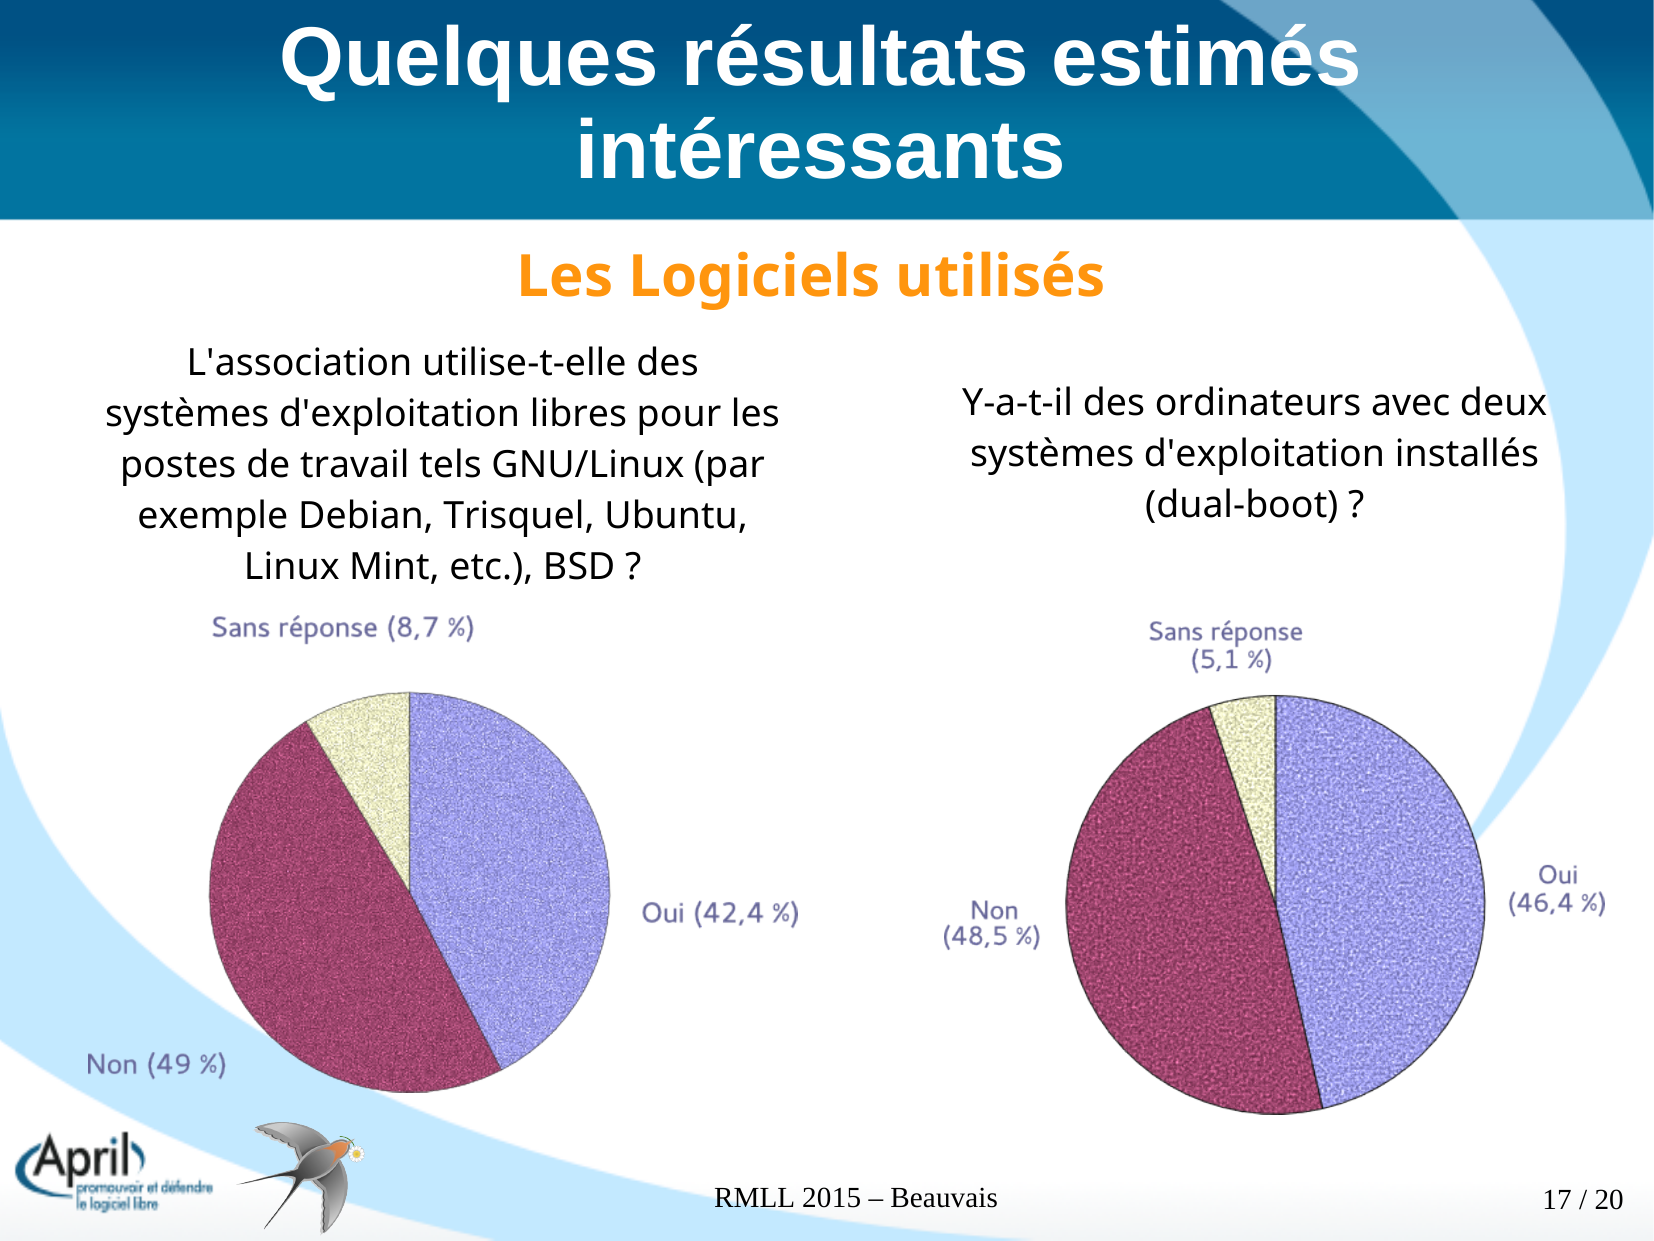

# Quelques résultats estimés intéressants
Les Logiciels utilisés
L'association utilise-t-elle des systèmes d'exploitation libres pour les
postes de travail tels GNU/Linux (par exemple Debian, Trisquel, Ubuntu,
Linux Mint, etc.), BSD ?
Y-a-t-il des ordinateurs avec deux systèmes d'exploitation installés
(dual-boot) ?
17